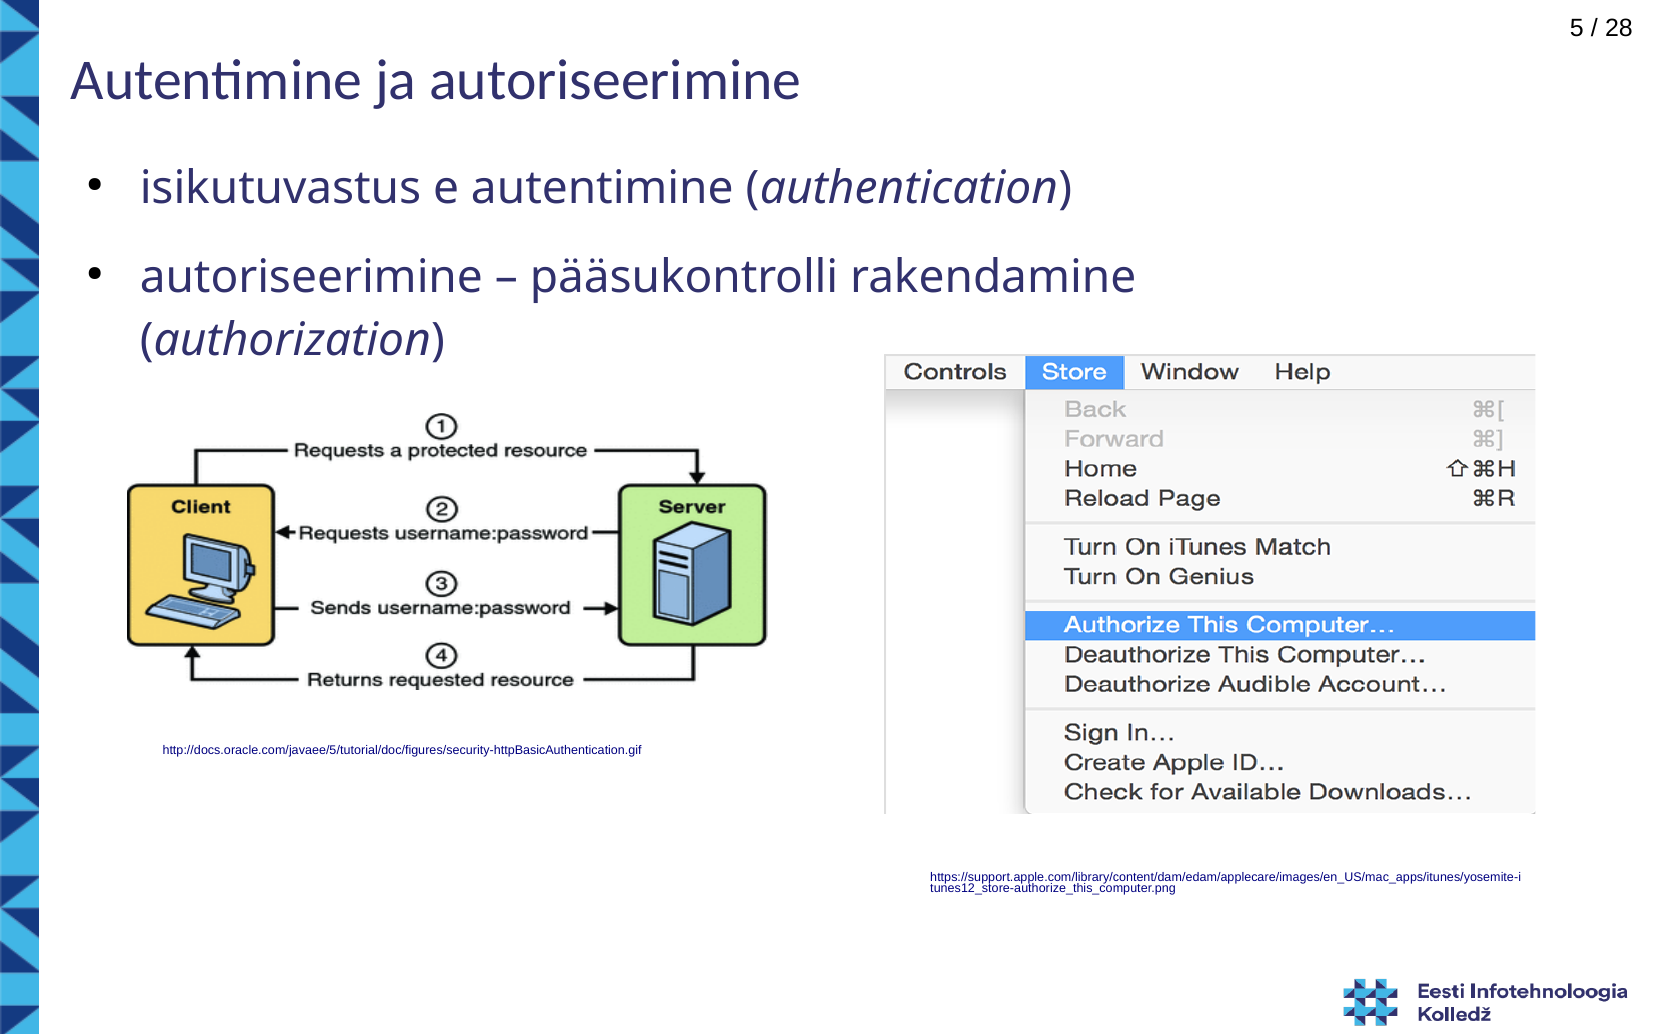

# Autentimine ja autoriseerimine
isikutuvastus e autentimine (authentication)
autoriseerimine – pääsukontrolli rakendamine
(authorization)
http://docs.oracle.com/javaee/5/tutorial/doc/figures/security-httpBasicAuthentication.gif
https://support.apple.com/library/content/dam/edam/applecare/images/en_US/mac_apps/itunes/yosemite-itunes12_store-authorize_this_computer.png